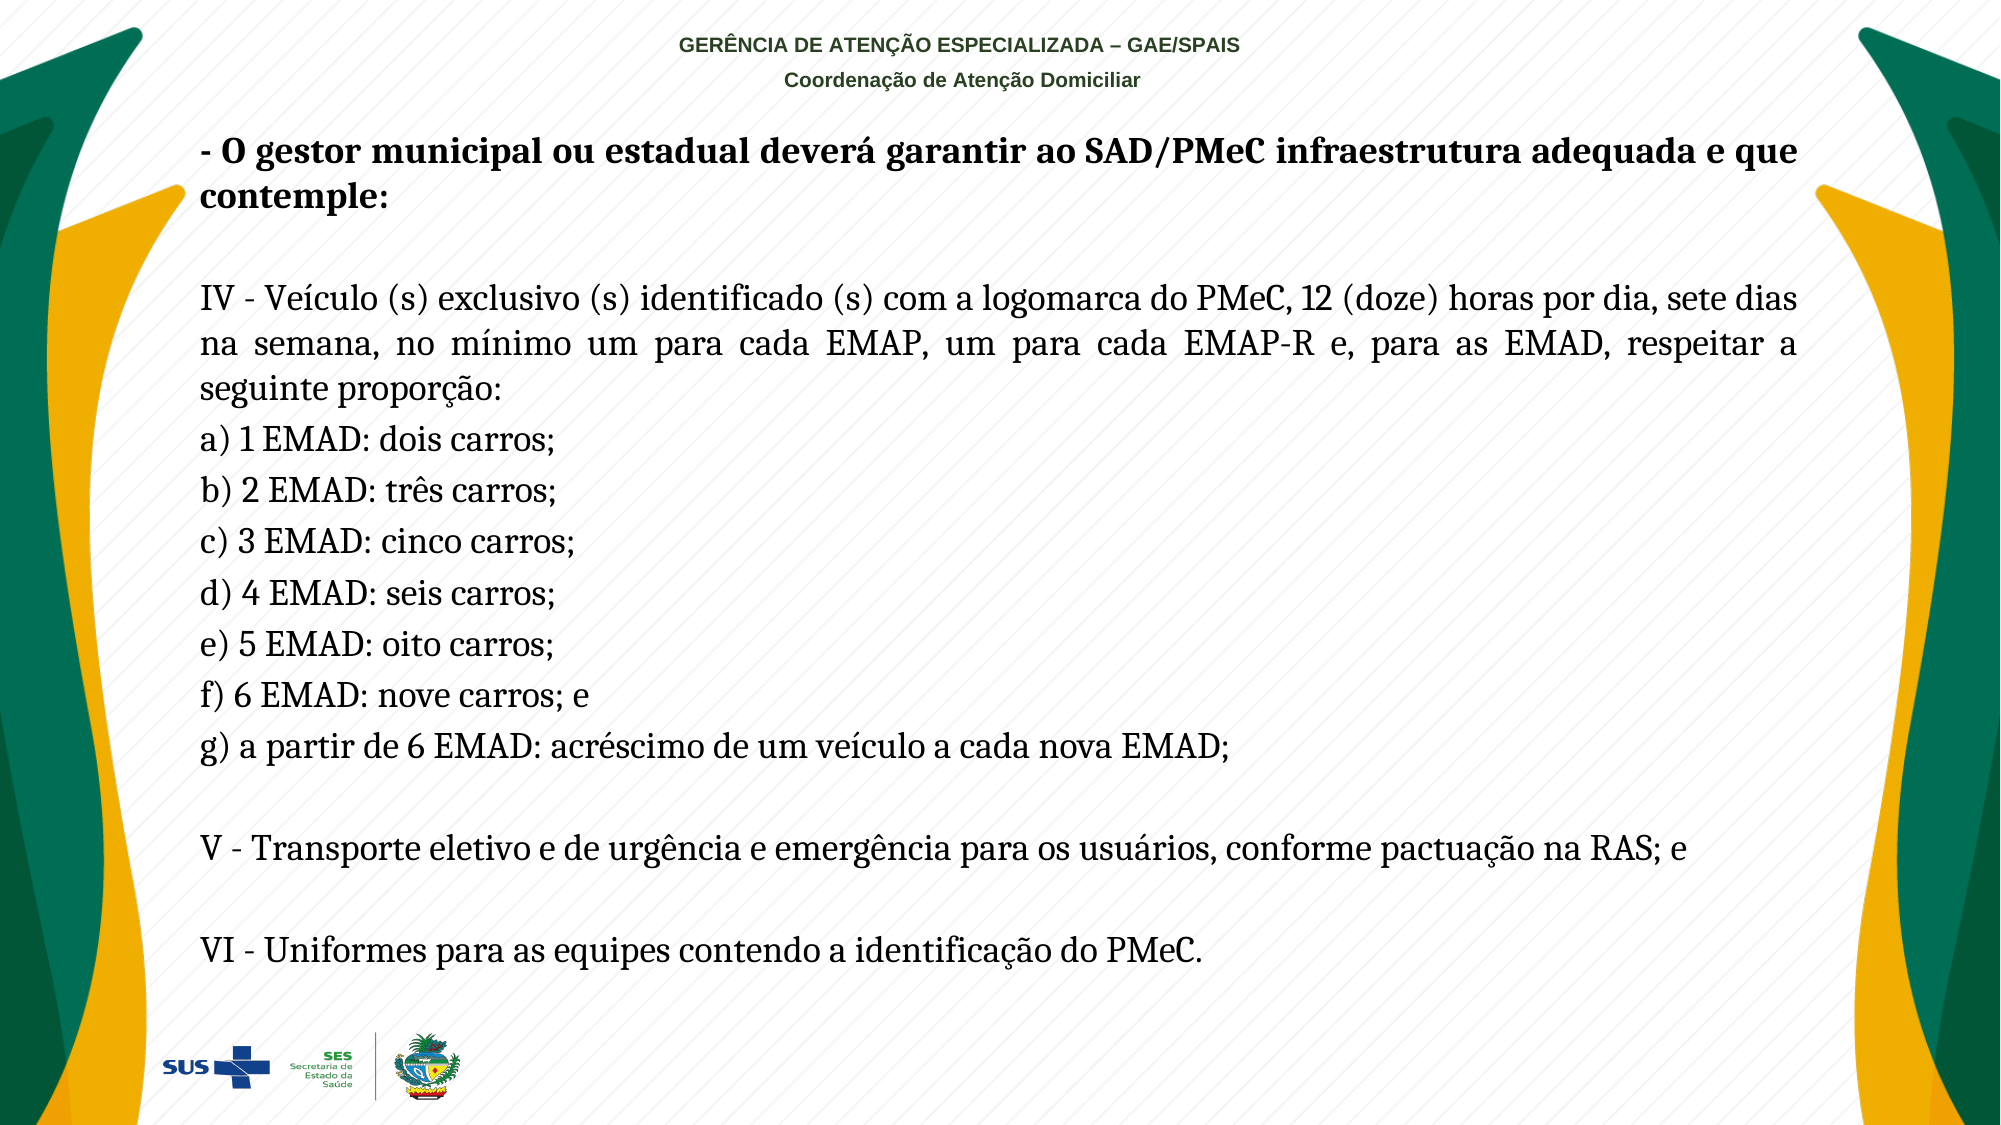

GERÊNCIA DE ATENÇÃO ESPECIALIZADA – GAE/SPAIS
 Coordenação de Atenção Domiciliar
- O gestor municipal ou estadual deverá garantir ao SAD/PMeC infraestrutura adequada e que contemple:
IV - Veículo (s) exclusivo (s) identificado (s) com a logomarca do PMeC, 12 (doze) horas por dia, sete dias na semana, no mínimo um para cada EMAP, um para cada EMAP-R e, para as EMAD, respeitar a seguinte proporção:
a) 1 EMAD: dois carros;
b) 2 EMAD: três carros;
c) 3 EMAD: cinco carros;
d) 4 EMAD: seis carros;
e) 5 EMAD: oito carros;
f) 6 EMAD: nove carros; e
g) a partir de 6 EMAD: acréscimo de um veículo a cada nova EMAD;
V - Transporte eletivo e de urgência e emergência para os usuários, conforme pactuação na RAS; e
VI - Uniformes para as equipes contendo a identificação do PMeC.